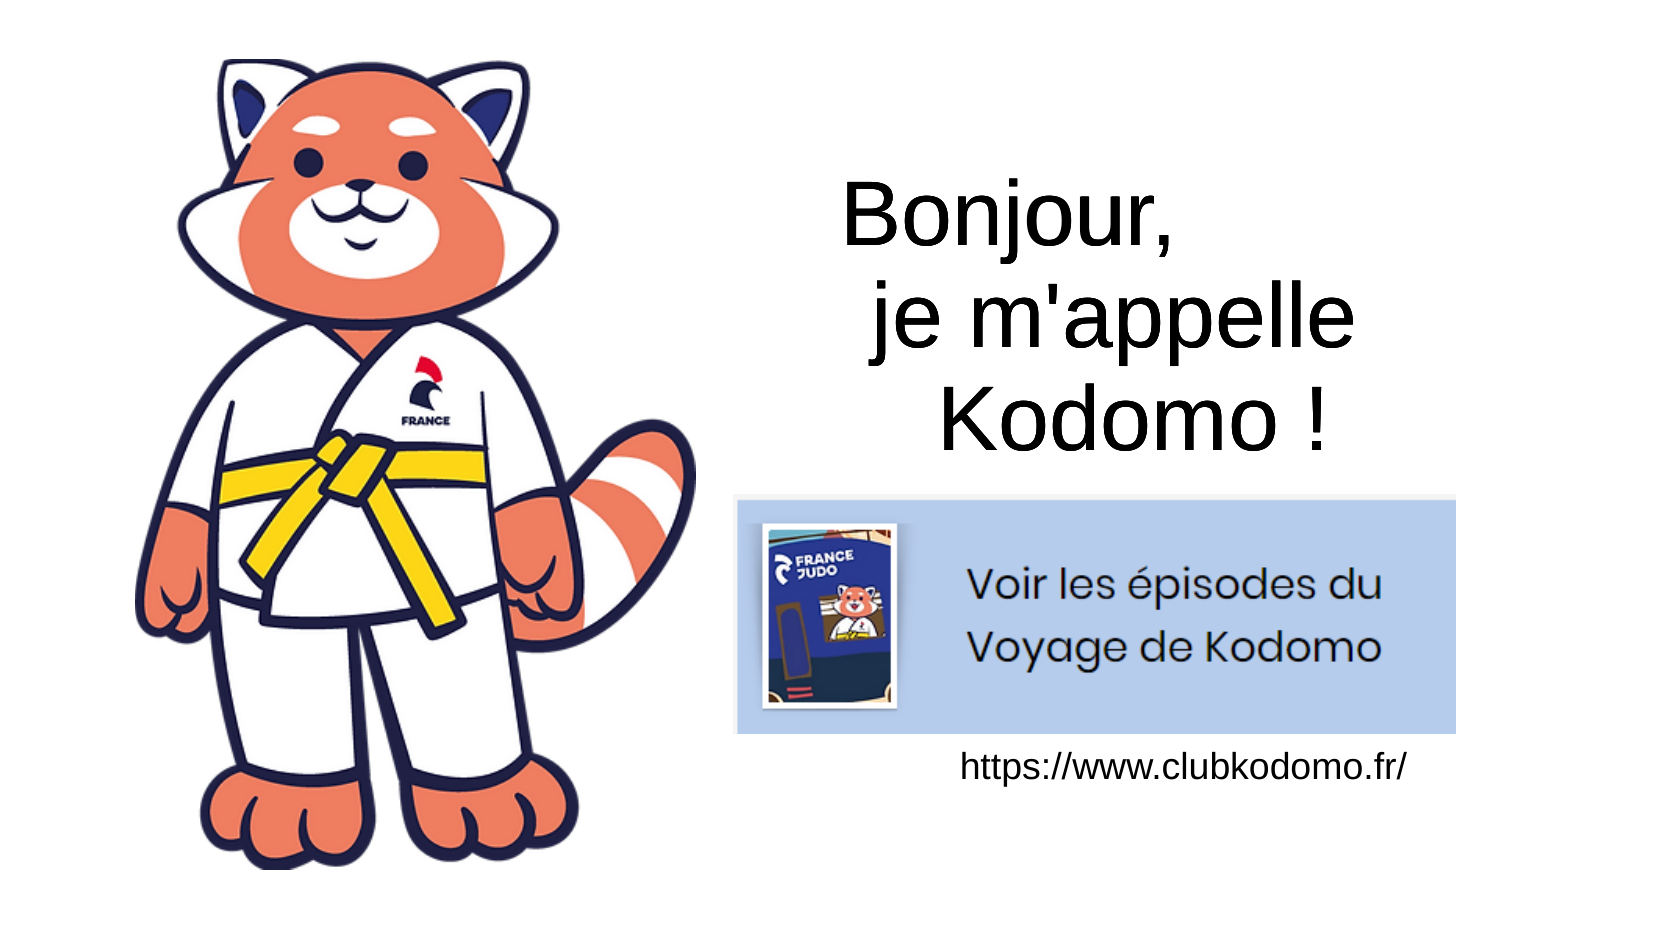

# Bonjour, je m'appelle 				 						Kodomo !
					Bonjour,
										je m'appelle 				 						Kodomo !
					Bonjour,
										je m'appelle 				 						Kodomo !
https://www.clubkodomo.fr/